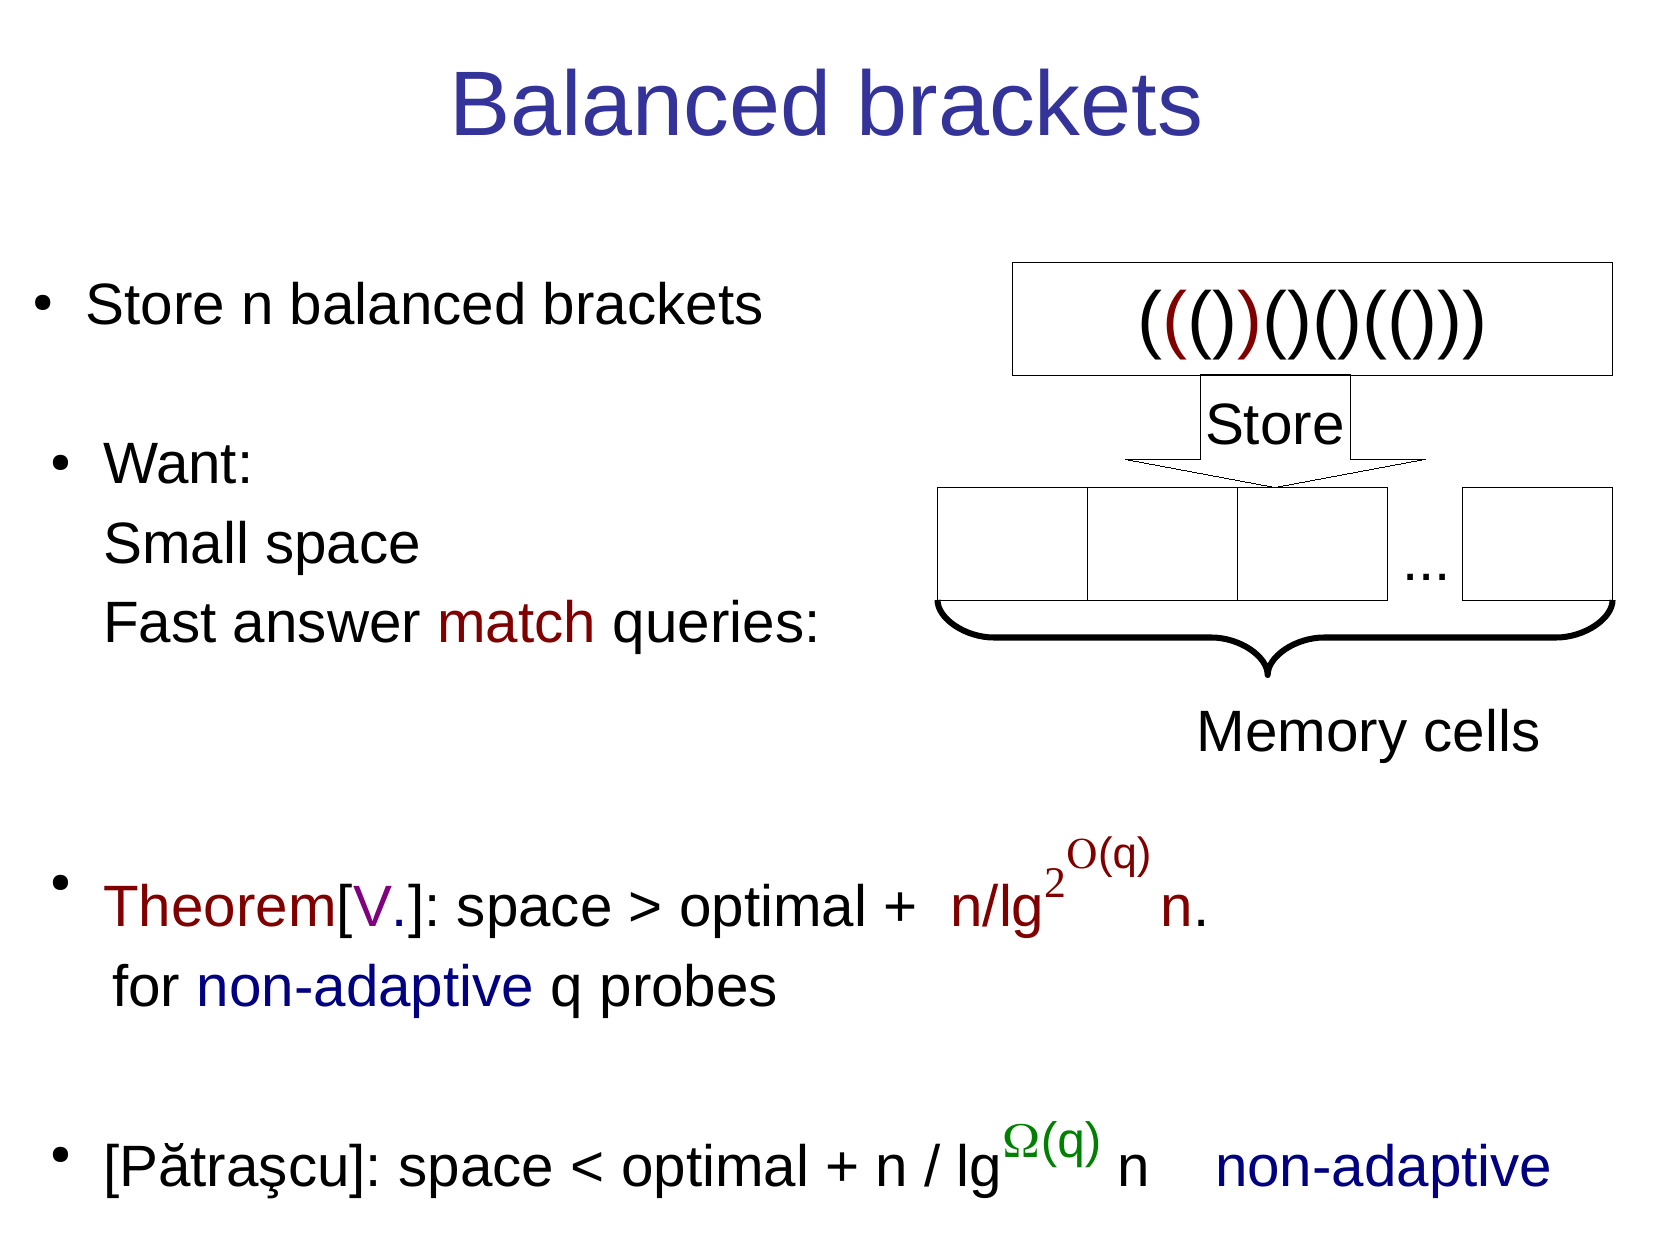

Balanced brackets
# Store n balanced brackets
Want:
Small space
Fast answer match queries:
Theorem[V.]: space > optimal + n/lg2O(q) n.
 for non-adaptive q probes
[Pătraşcu]: space < optimal + n / lg(q) n non-adaptive
((())()()(()))
Store
...
Memory cells